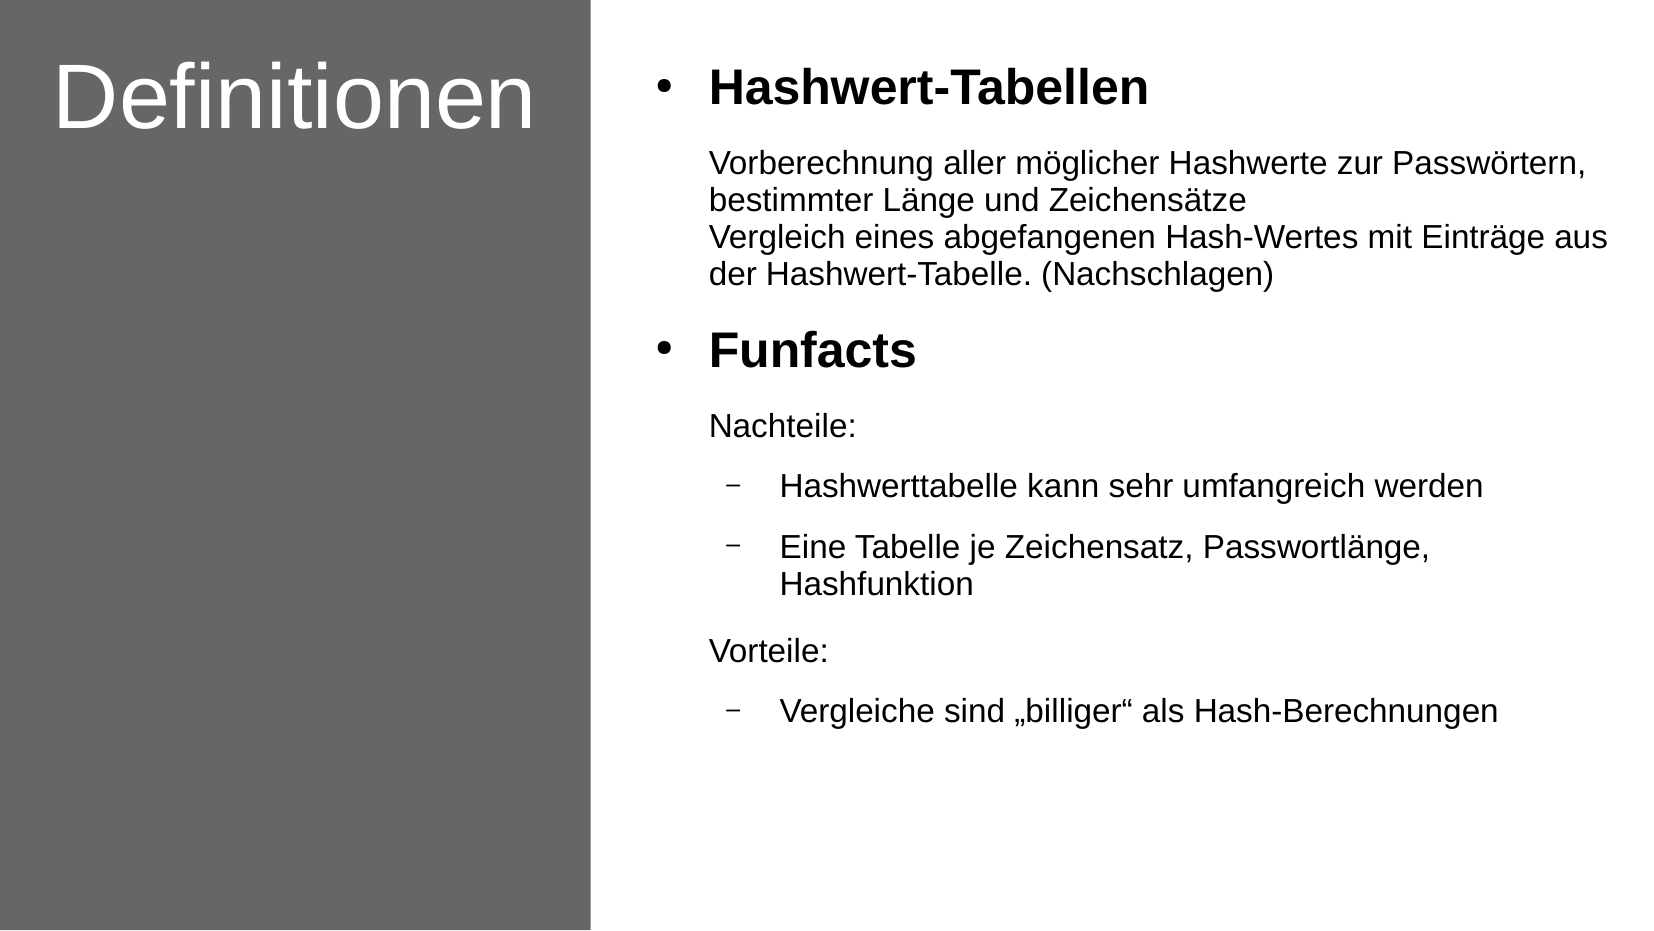

# Definitionen
Hashwert-Tabellen
Vorberechnung aller möglicher Hashwerte zur Passwörtern, bestimmter Länge und Zeichensätze
Vergleich eines abgefangenen Hash-Wertes mit Einträge aus der Hashwert-Tabelle. (Nachschlagen)
Funfacts
Nachteile:
Hashwerttabelle kann sehr umfangreich werden
Eine Tabelle je Zeichensatz, Passwortlänge, Hashfunktion
Vorteile:
Vergleiche sind „billiger“ als Hash-Berechnungen